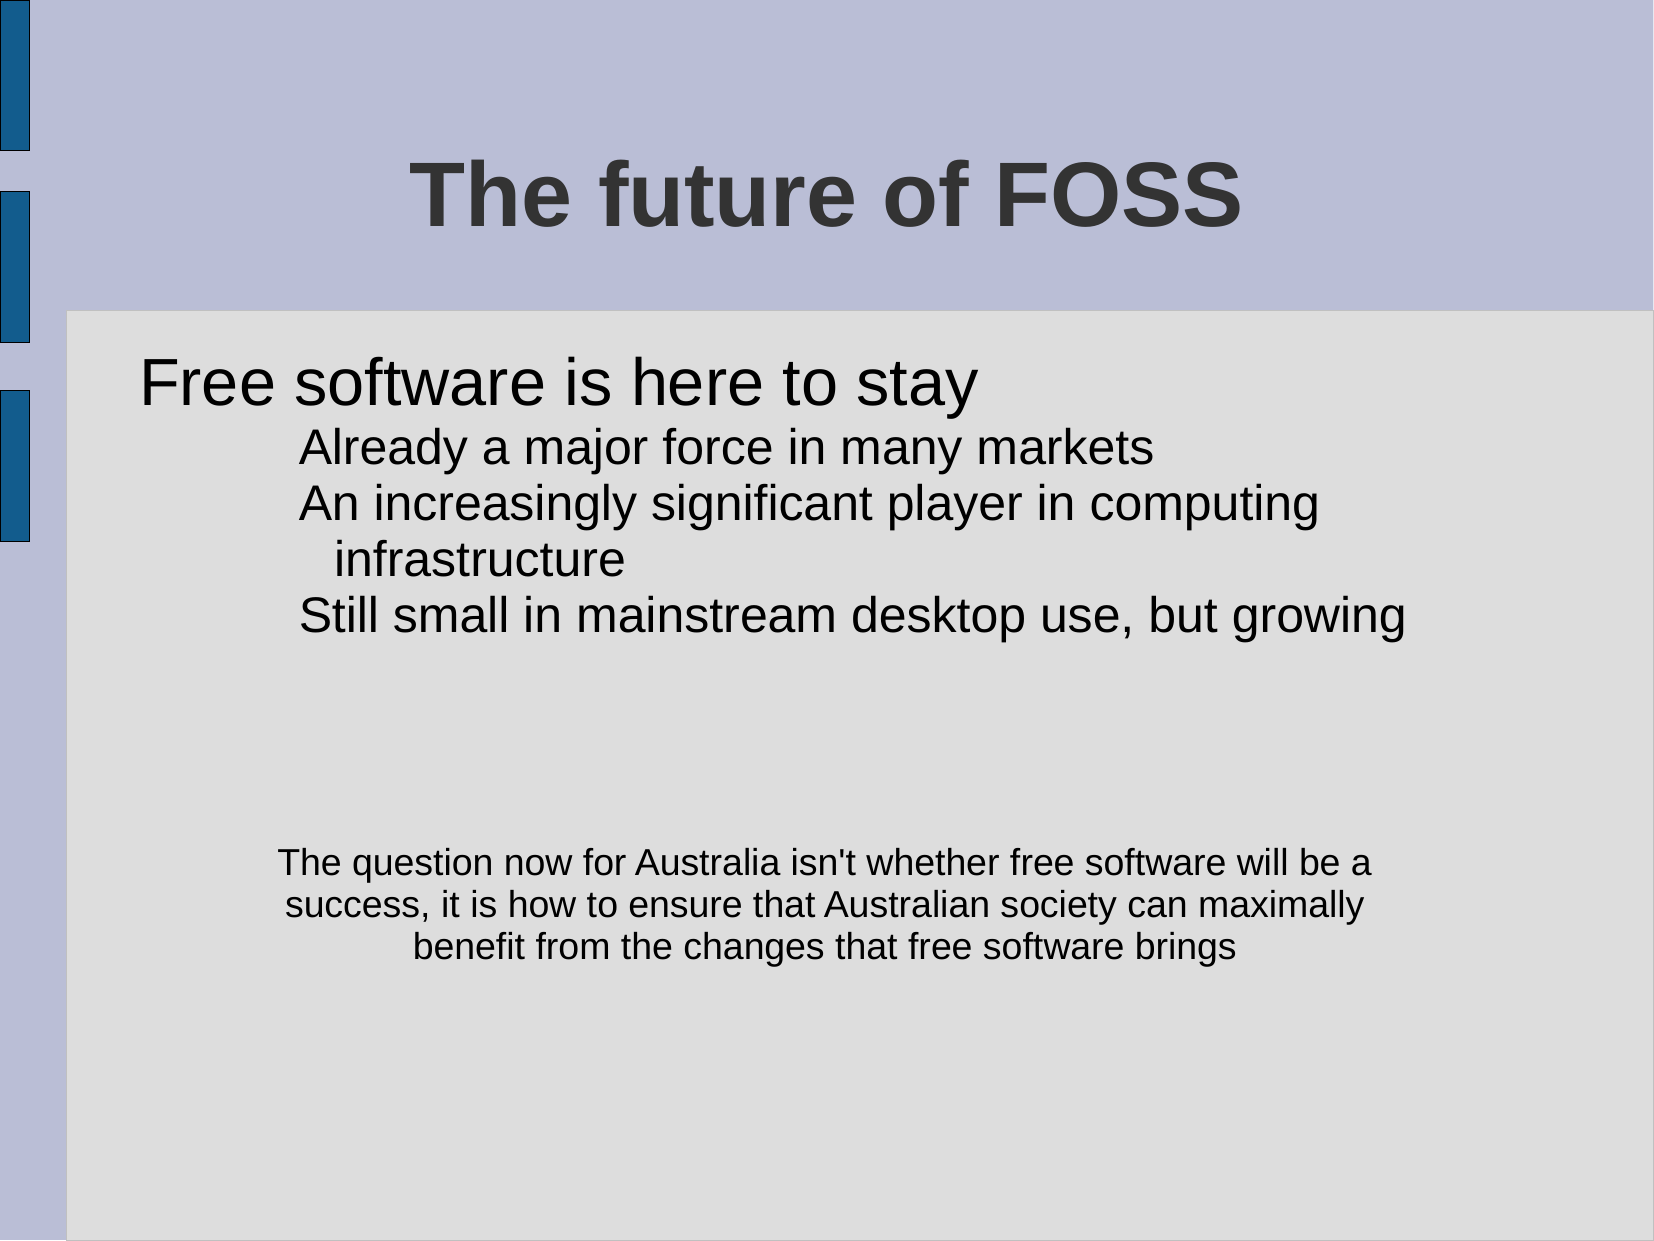

# The future of FOSS
Free software is here to stay
Already a major force in many markets
An increasingly significant player in computing infrastructure
Still small in mainstream desktop use, but growing
The question now for Australia isn't whether free software will be a
success, it is how to ensure that Australian society can maximally
benefit from the changes that free software brings